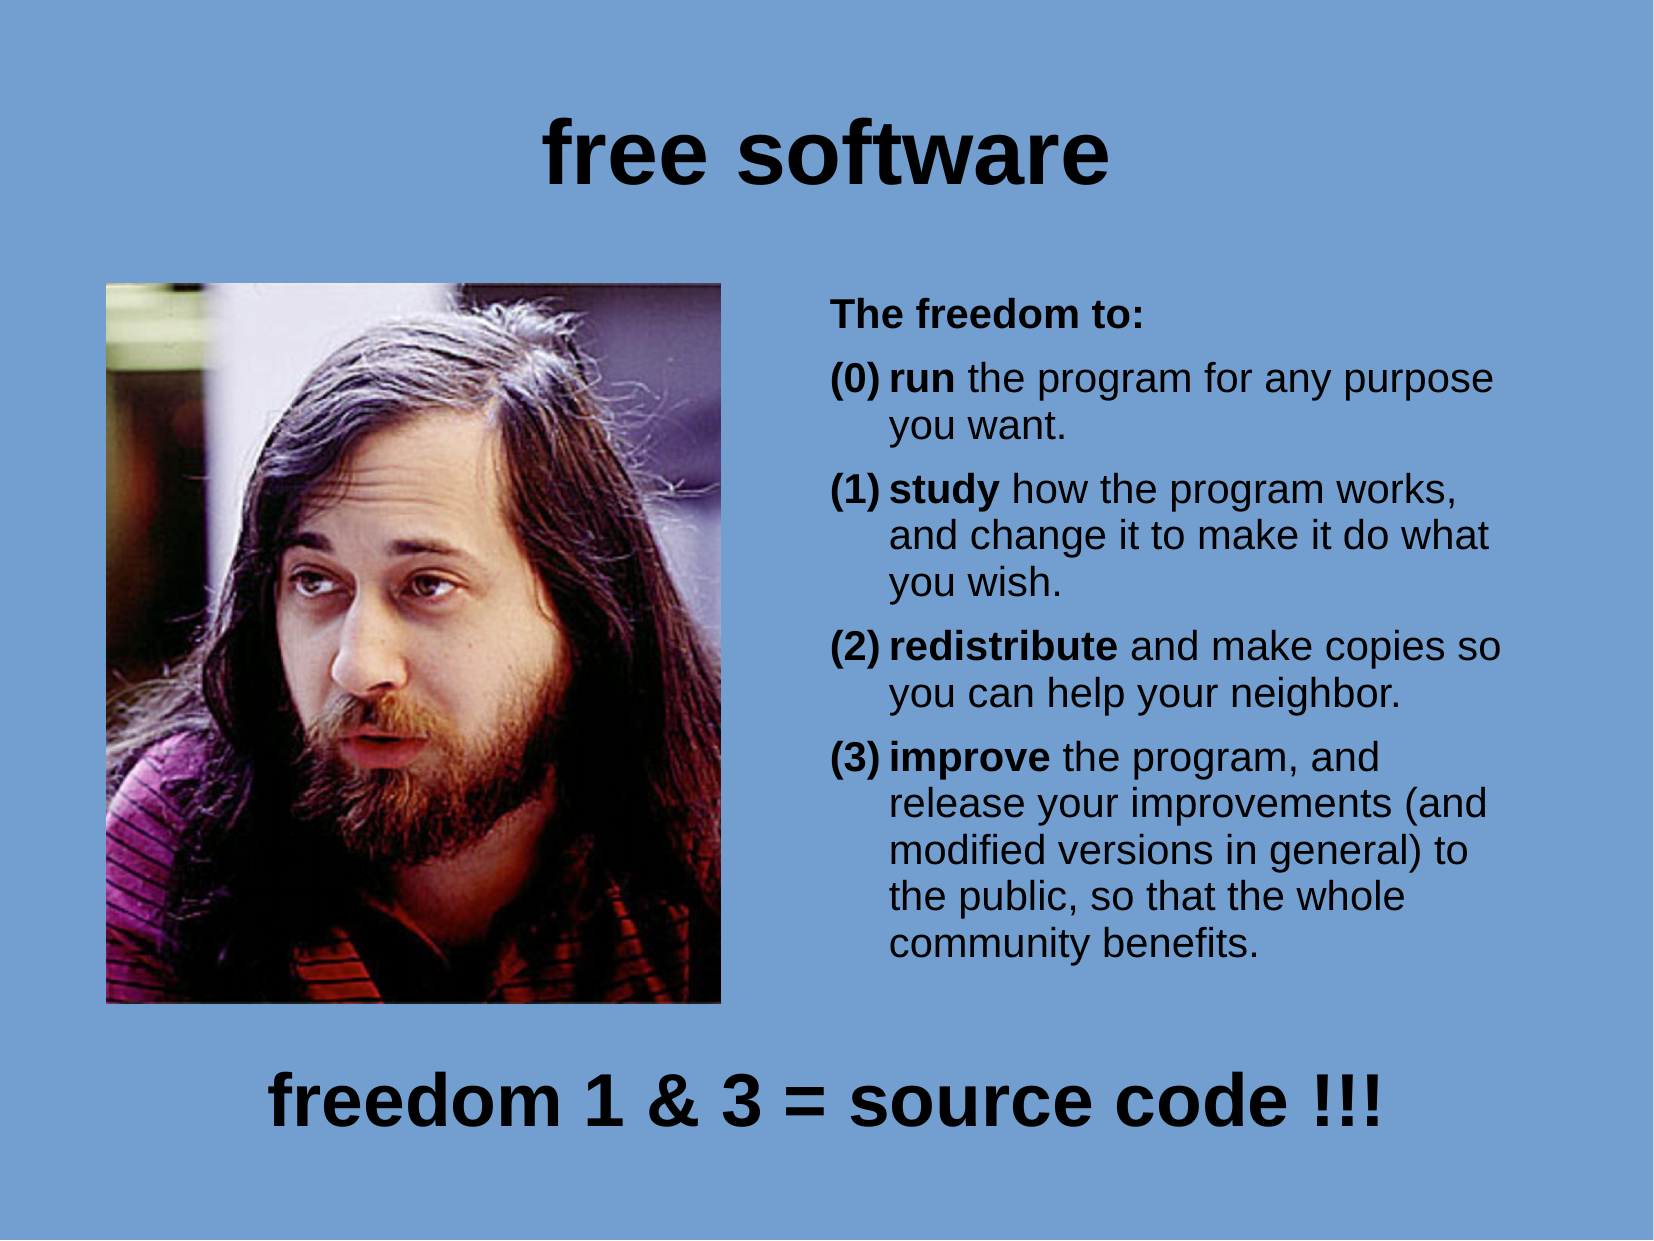

# free software
The freedom to:
run the program for any purpose you want.
study how the program works, and change it to make it do what you wish.
redistribute and make copies so you can help your neighbor.
improve the program, and release your improvements (and modified versions in general) to the public, so that the whole community benefits.
freedom 1 & 3 = source code !!!